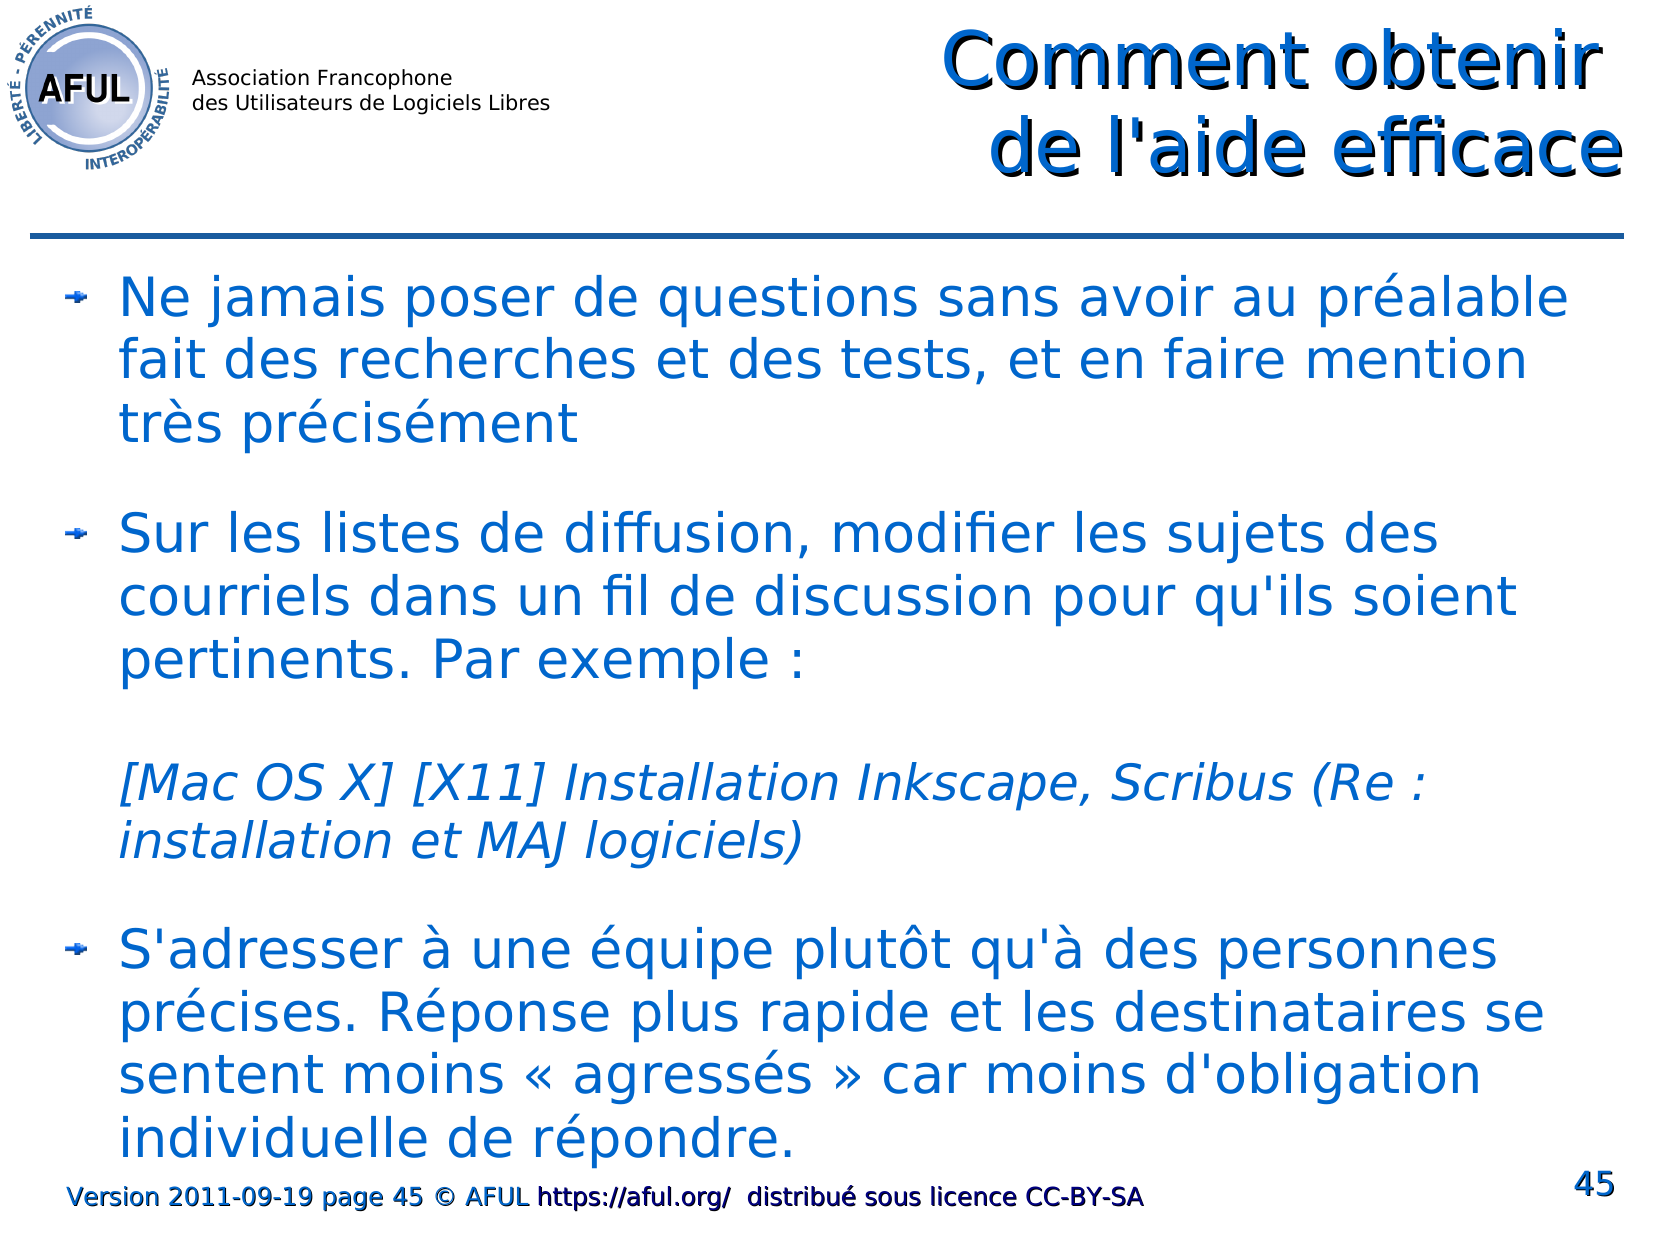

# Comment obtenir de l'aide efficace
Ne jamais poser de questions sans avoir au préalable fait des recherches et des tests, et en faire mention très précisément
Sur les listes de diffusion, modifier les sujets des courriels dans un fil de discussion pour qu'ils soient pertinents. Par exemple :
[Mac OS X] [X11] Installation Inkscape, Scribus (Re : installation et MAJ logiciels)
S'adresser à une équipe plutôt qu'à des personnes précises. Réponse plus rapide et les destinataires se sentent moins « agressés » car moins d'obligation individuelle de répondre.